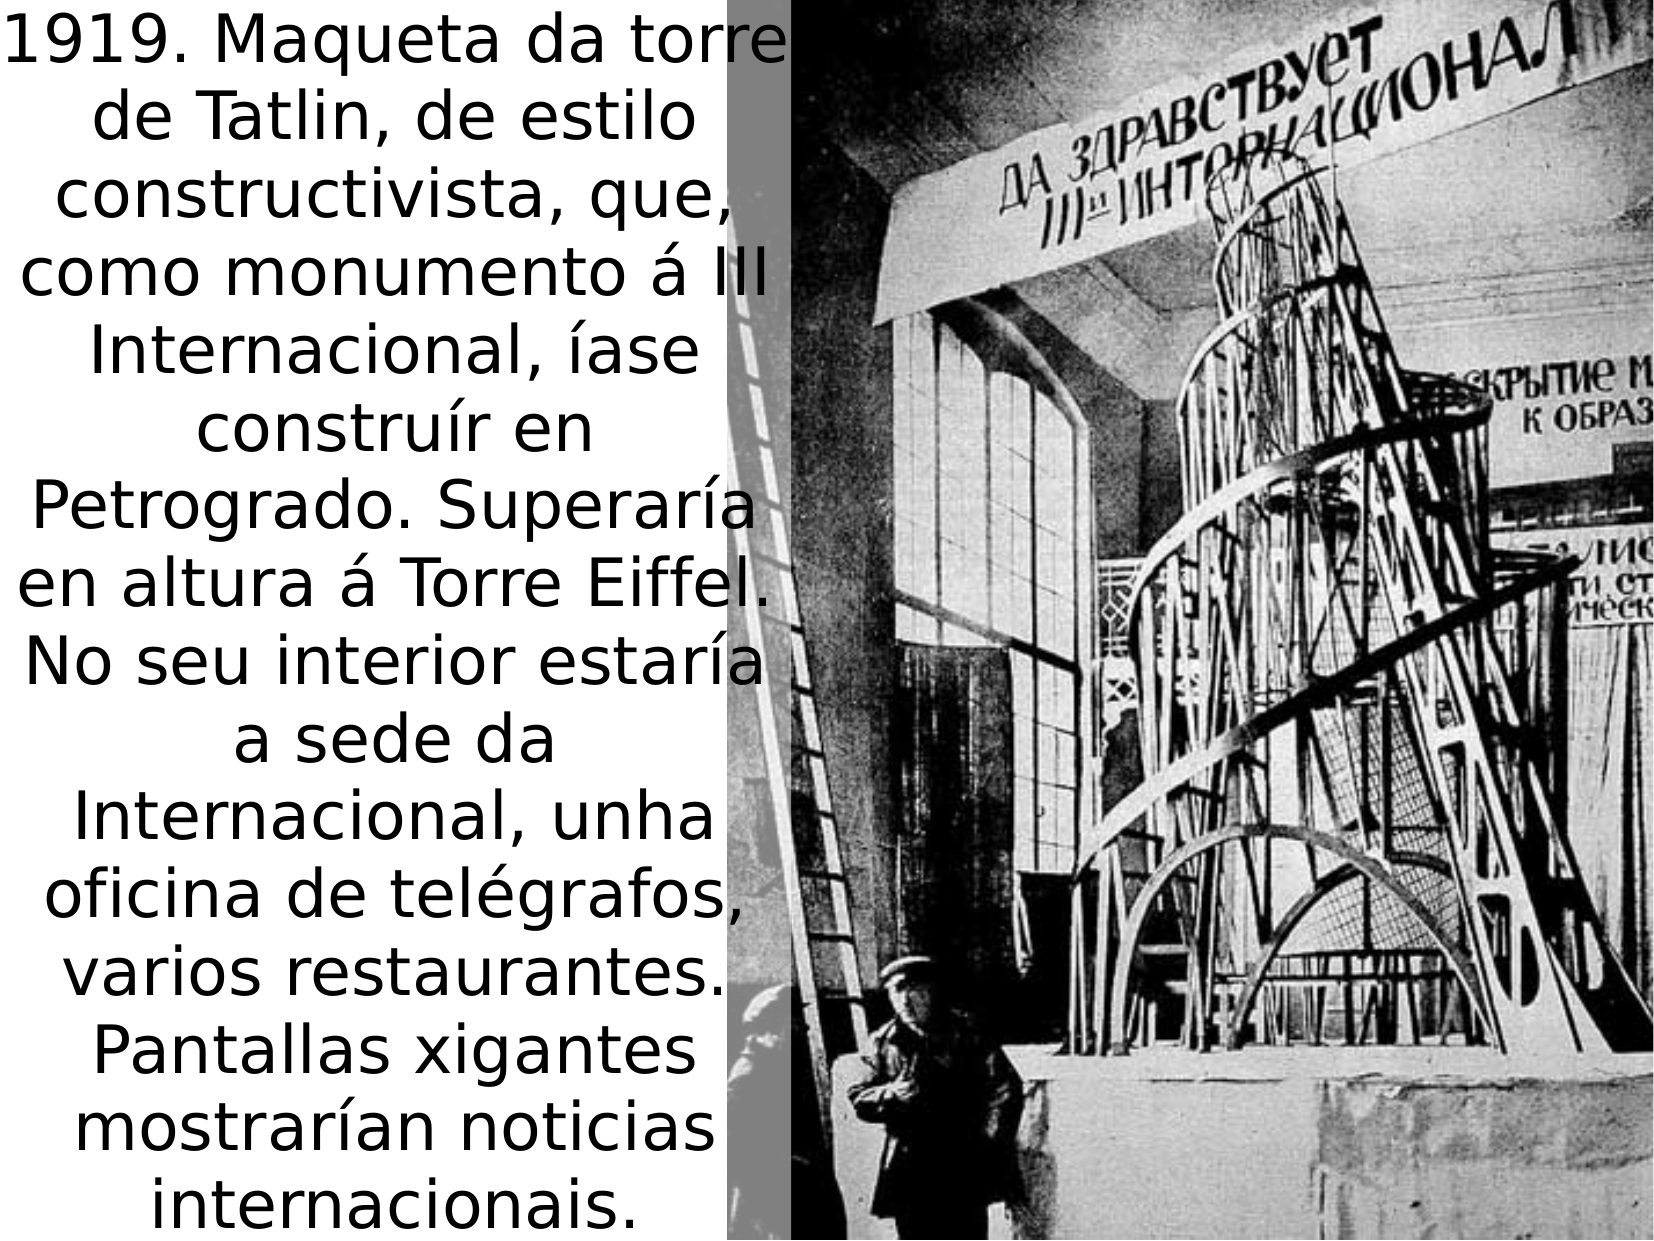

1919. Maqueta da torre de Tatlin, de estilo constructivista, que, como monumento á III Internacional, íase construír en Petrogrado. Superaría en altura á Torre Eiffel. No seu interior estaría a sede da Internacional, unha oficina de telégrafos, varios restaurantes. Pantallas xigantes mostrarían noticias internacionais.